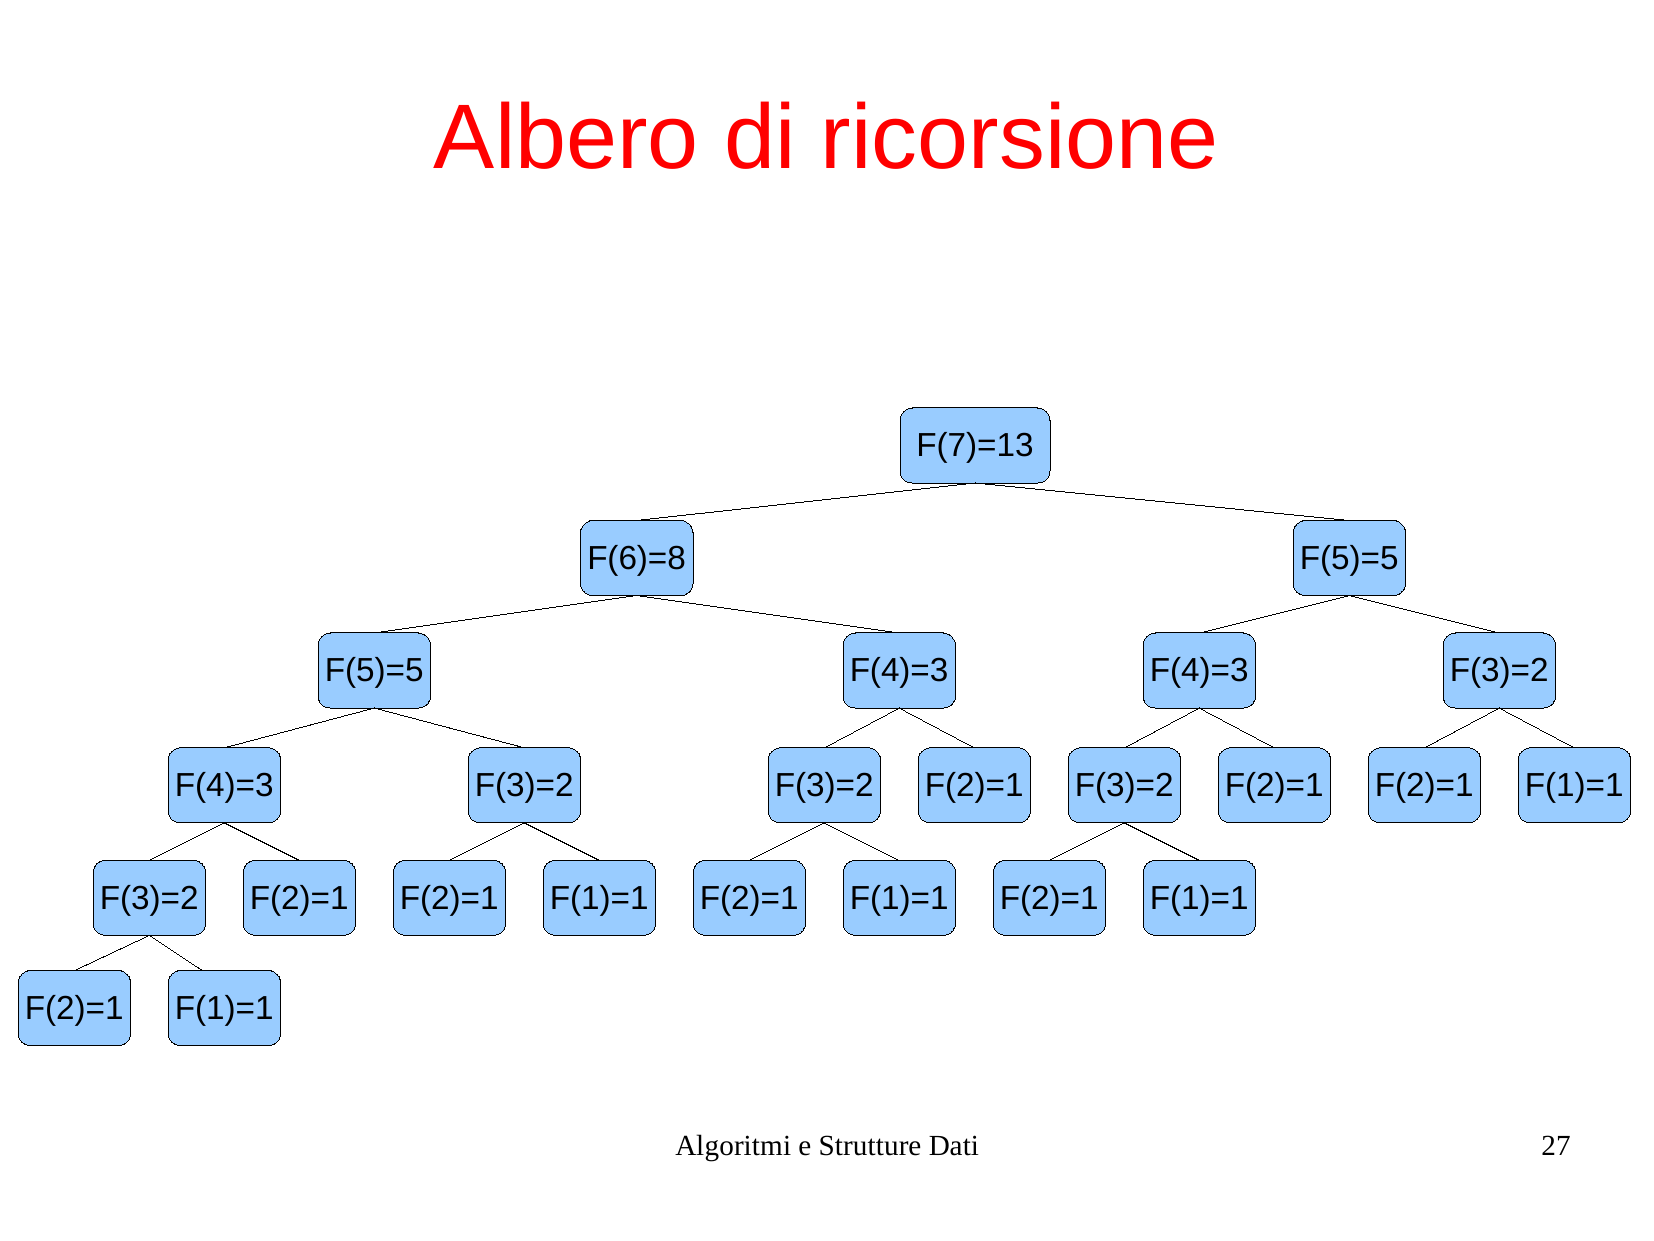

# Albero di ricorsione
F(7)=13
F(6)=8
F(5)
F(5)=5
F(5)
F(5)=5
F(4)=3
F(4)
F(4)=3
F(3)
F(3)=2
F(4)
F(4)=3
F(3)
F(3)=2
F(3)=2
F(2)=1
F(3)
F(3)=2
F(2)
F(2)=1
F(2)
F(2)=1
F(1)
F(1)=1
F(3)
F(3)=2
F(2)
F(2)=1
F(2)
F(2)=1
F(1)
F(1)=1
F(2)=1
F(1)=1
F(2)
F(2)=1
F(1)
F(1)=1
F(2)
F(2)=1
F(1)
F(1)=1
Algoritmi e Strutture Dati
27